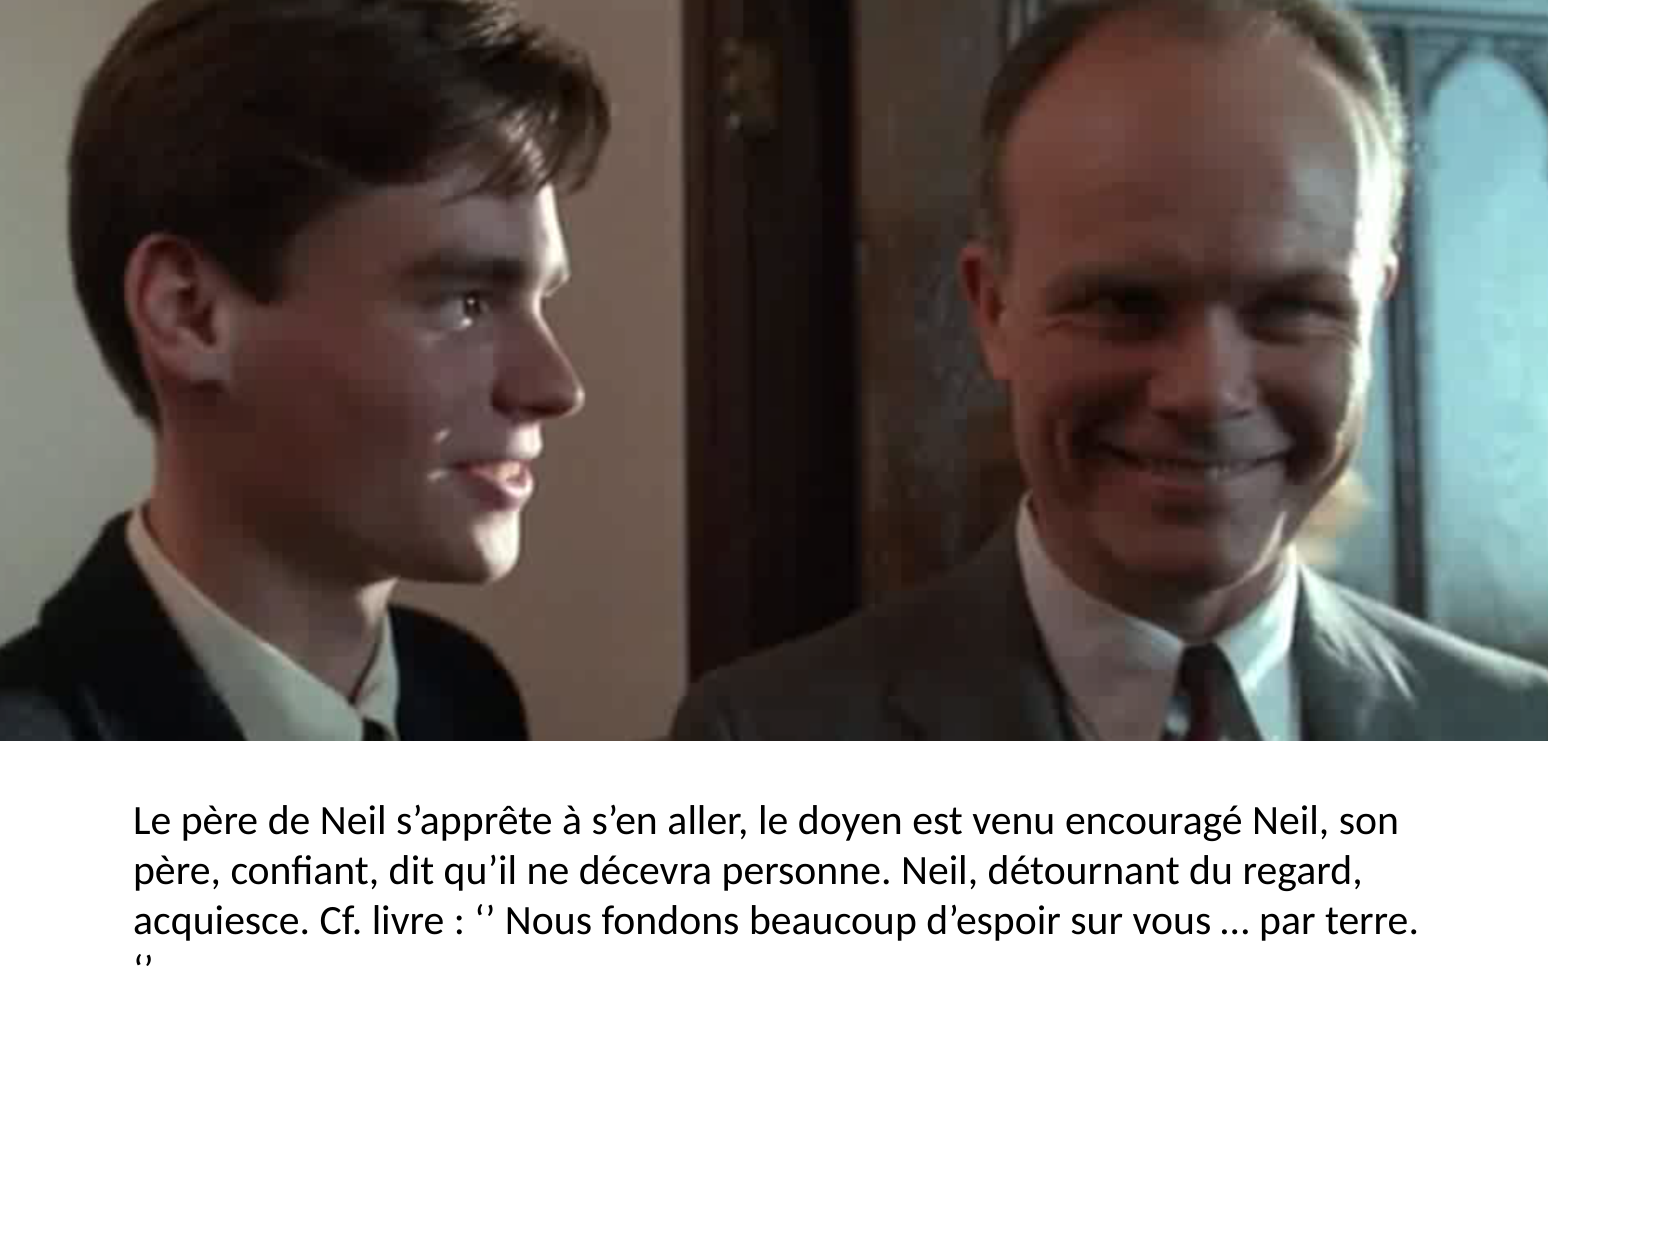

Le père de Neil s’apprête à s’en aller, le doyen est venu encouragé Neil, son père, confiant, dit qu’il ne décevra personne. Neil, détournant du regard, acquiesce. Cf. livre : ‘’ Nous fondons beaucoup d’espoir sur vous … par terre. ‘’